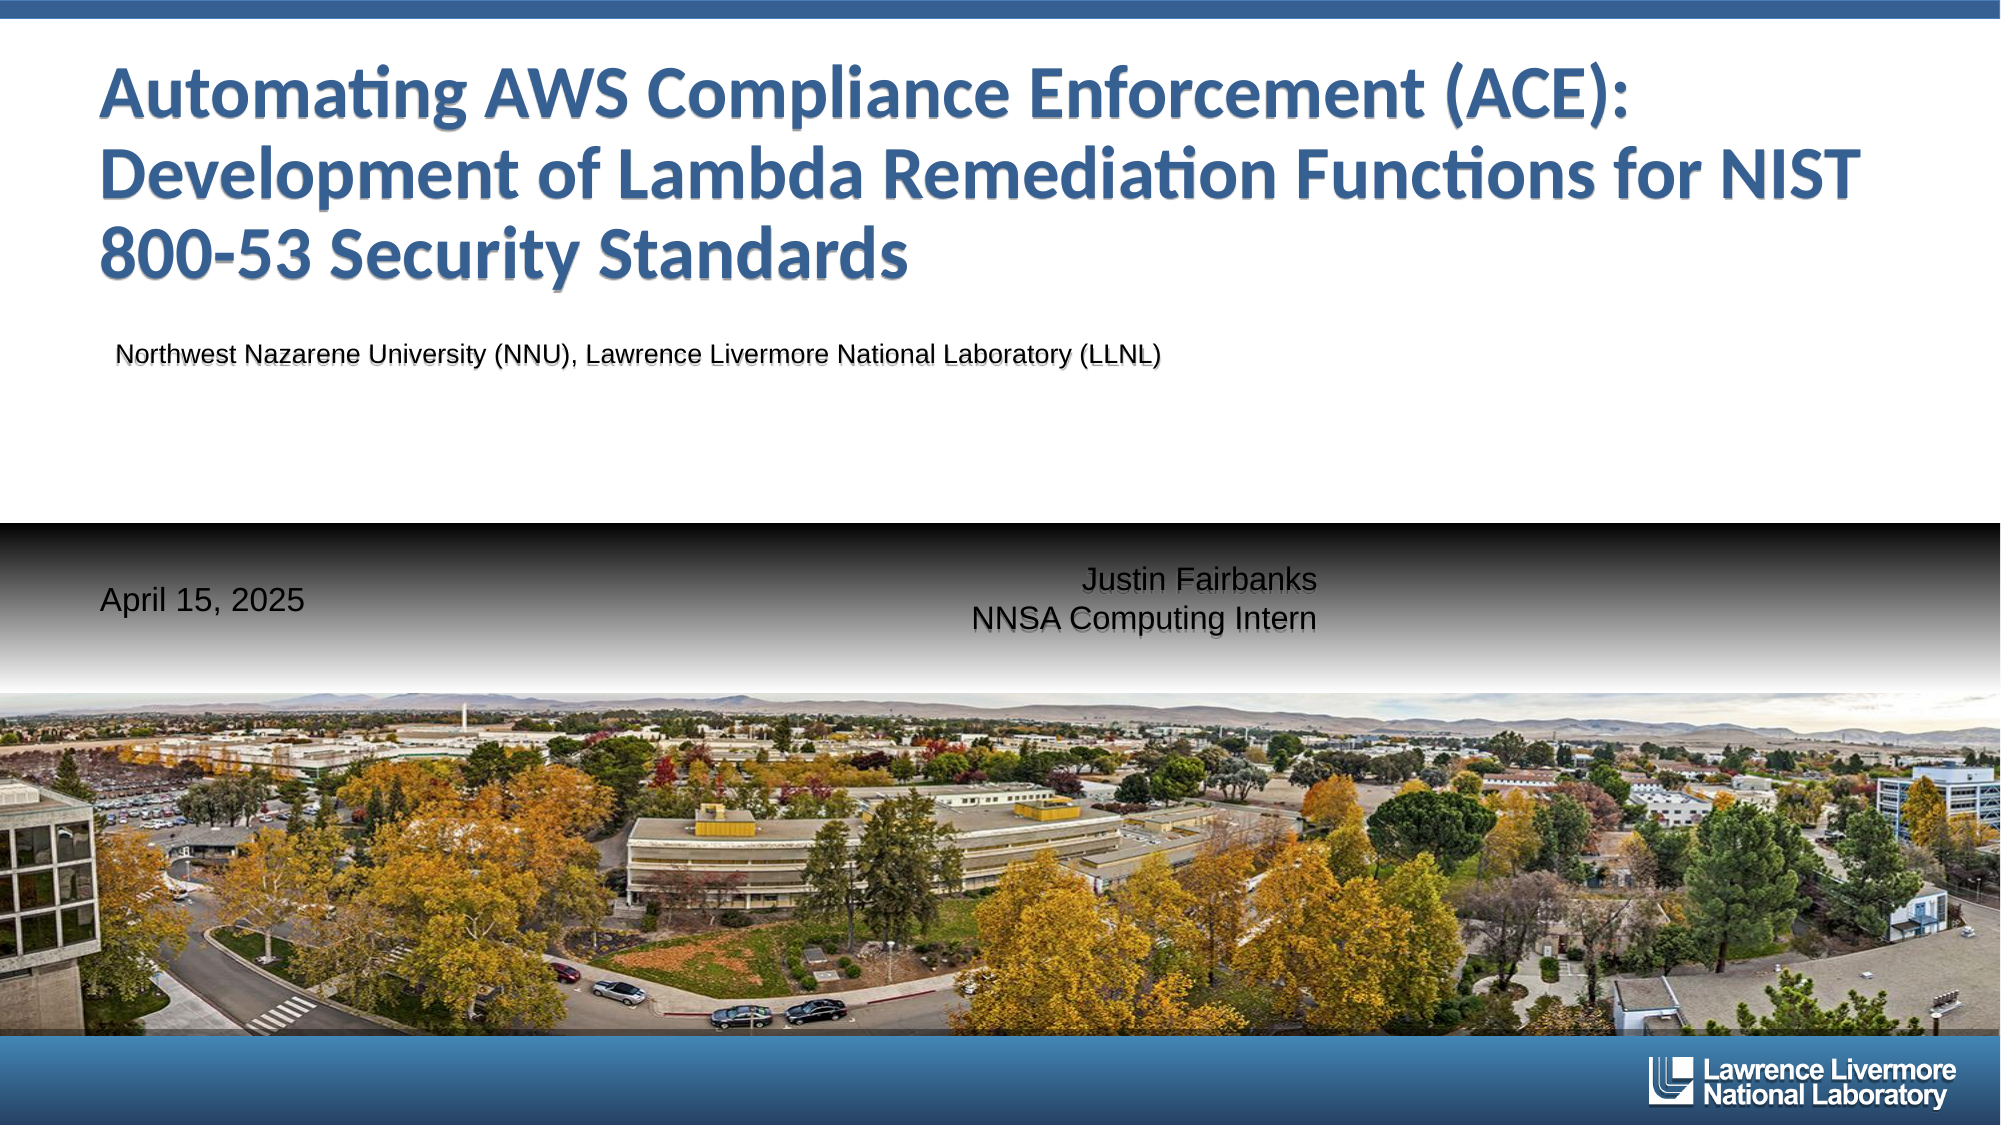

# Automating AWS Compliance Enforcement (ACE): Development of Lambda Remediation Functions for NIST 800-53 Security Standards
Northwest Nazarene University (NNU), Lawrence Livermore National Laboratory (LLNL)
Justin Fairbanks
NNSA Computing Intern
April 15, 2025